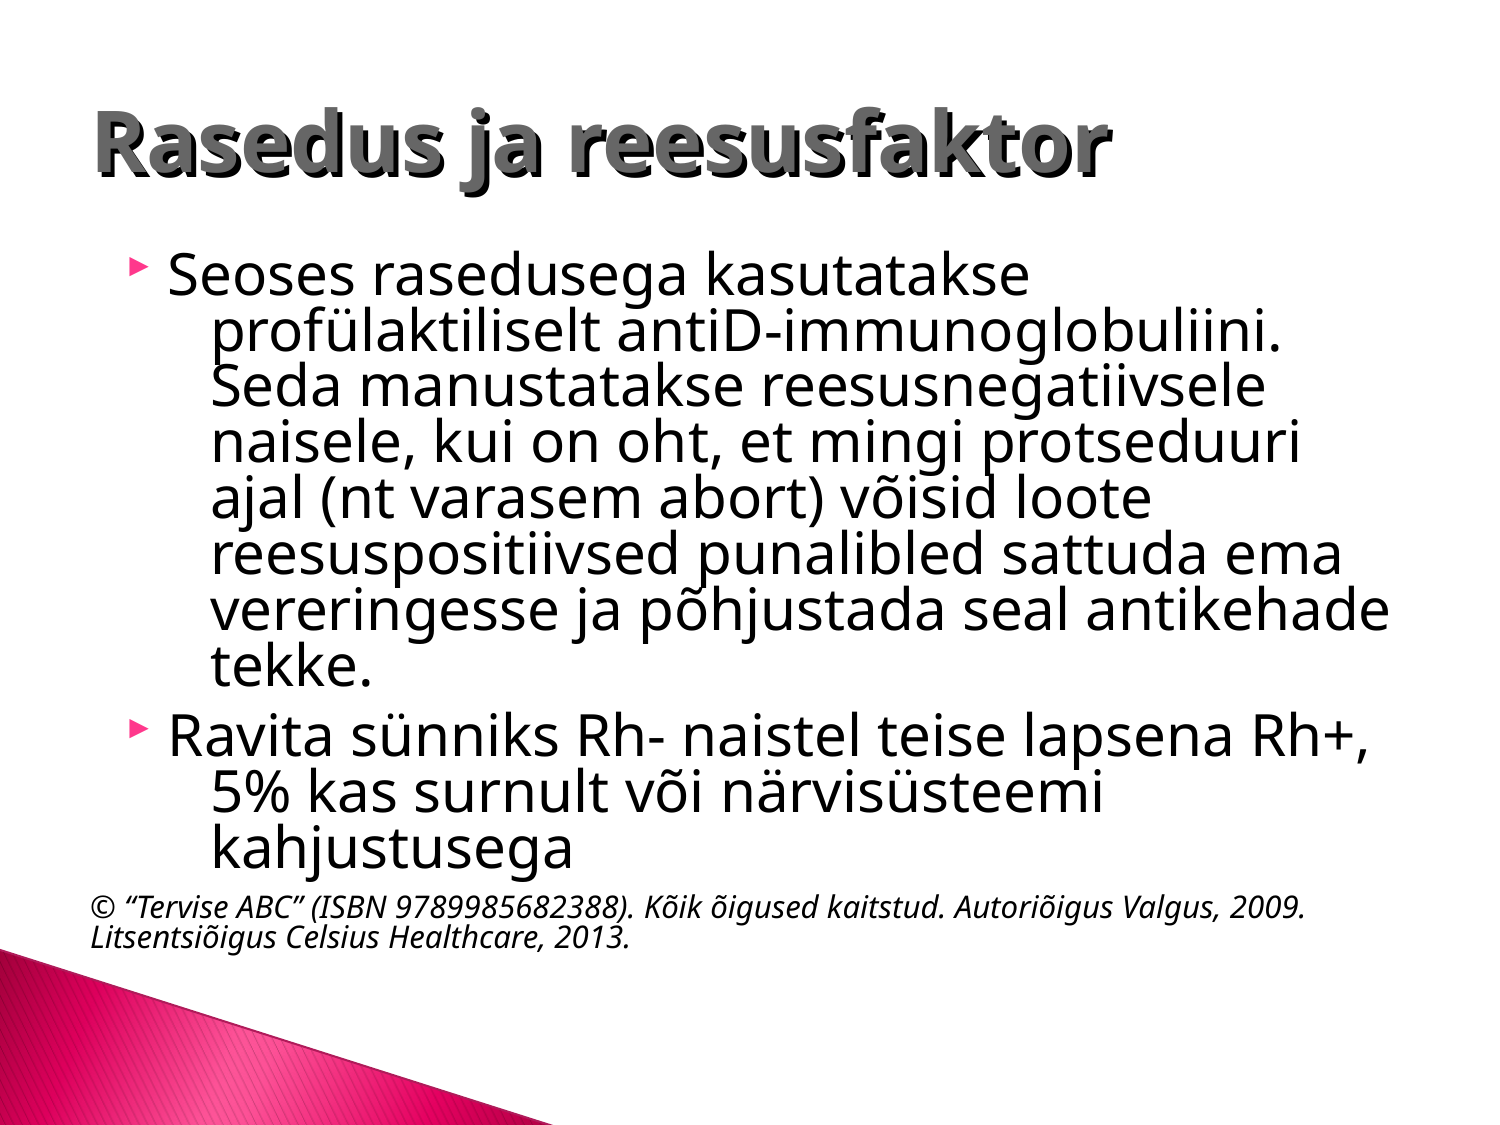

Rasedus ja reesusfaktor
# Seoses rasedusega kasutatakse profülaktiliselt antiD-immunoglobuliini. Seda manustatakse reesusnegatiivsele naisele, kui on oht, et mingi protseduuri ajal (nt varasem abort) võisid loote reesuspositiivsed punalibled sattuda ema vereringesse ja põhjustada seal antikehade tekke.
Ravita sünniks Rh- naistel teise lapsena Rh+, 5% kas surnult või närvisüsteemi kahjustusega
© “Tervise ABC” (ISBN 9789985682388). Kõik õigused kaitstud. Autoriõigus Valgus, 2009. Litsentsiõigus Celsius Healthcare, 2013.